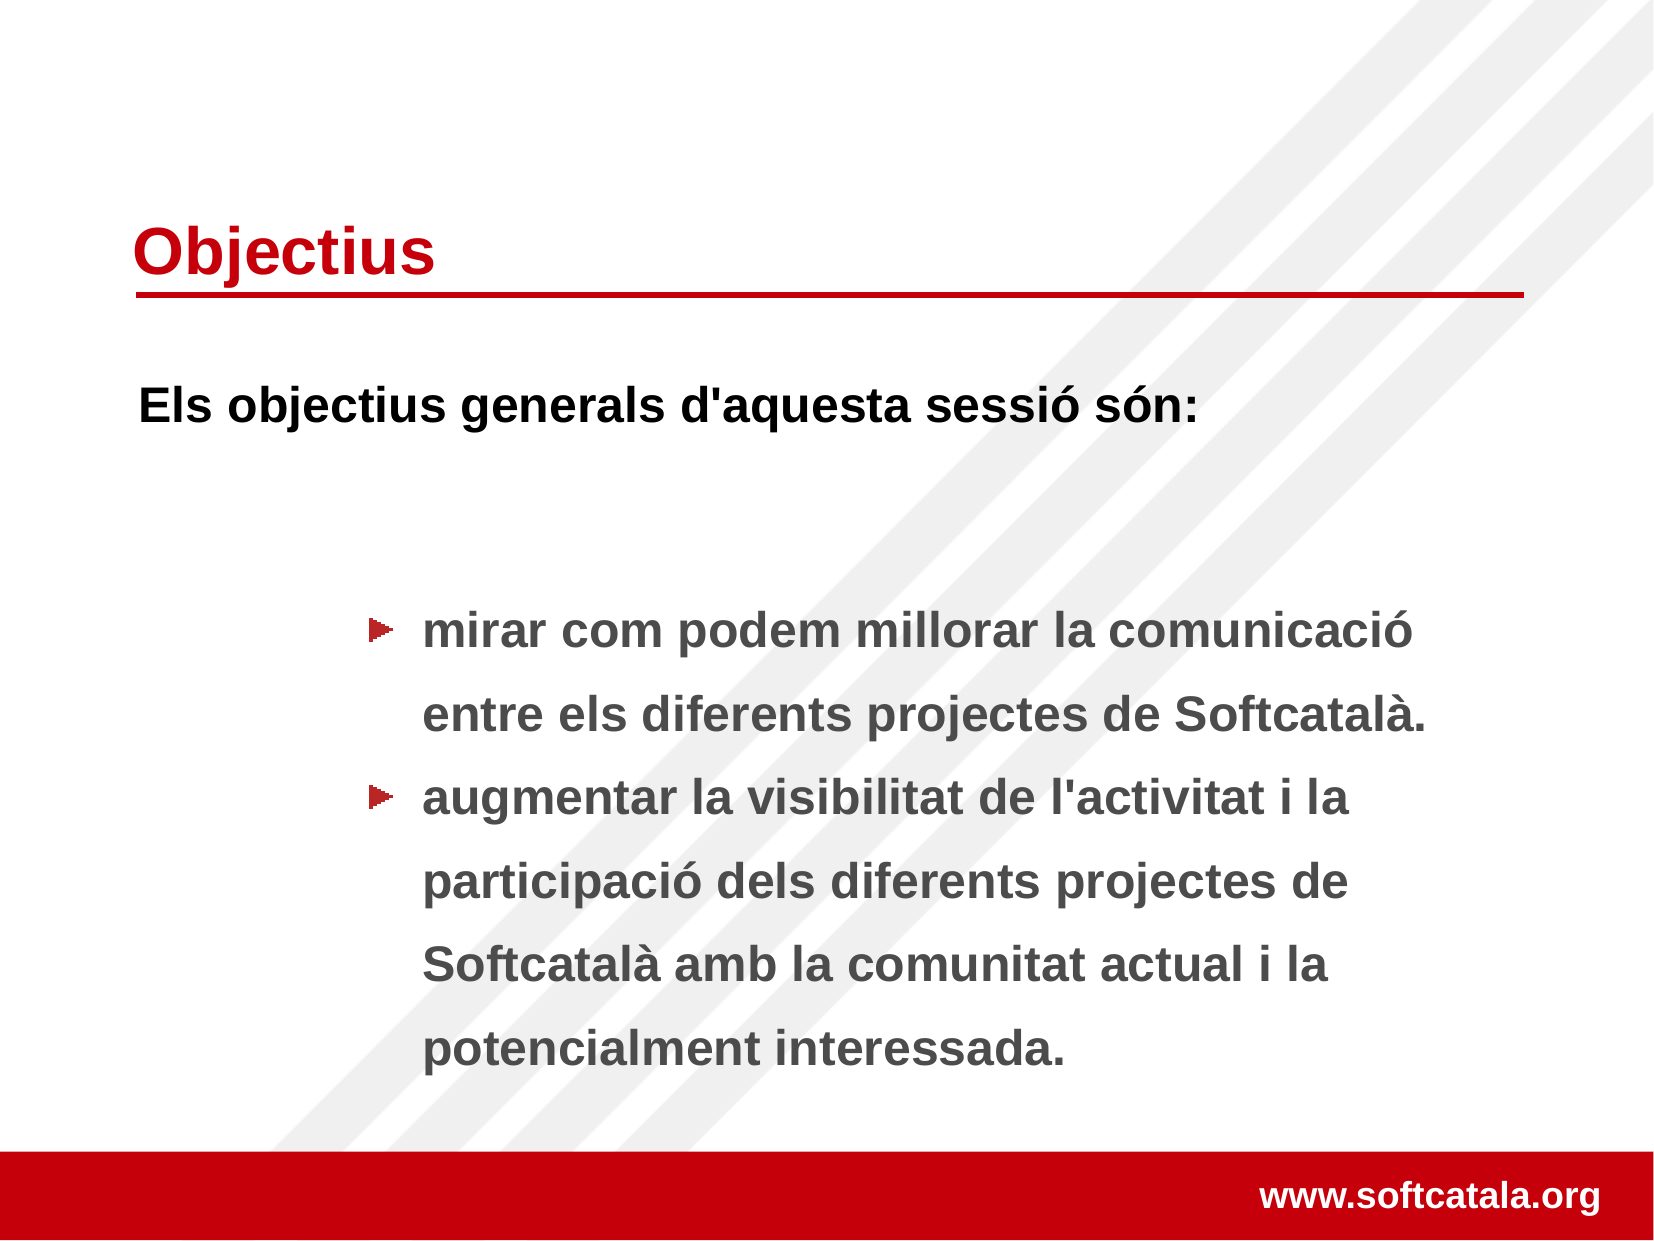

Objectius
Els objectius generals d'aquesta sessió són:
mirar com podem millorar la comunicació entre els diferents projectes de Softcatalà.
augmentar la visibilitat de l'activitat i la participació dels diferents projectes de Softcatalà amb la comunitat actual i la potencialment interessada.
 www.softcatala.org